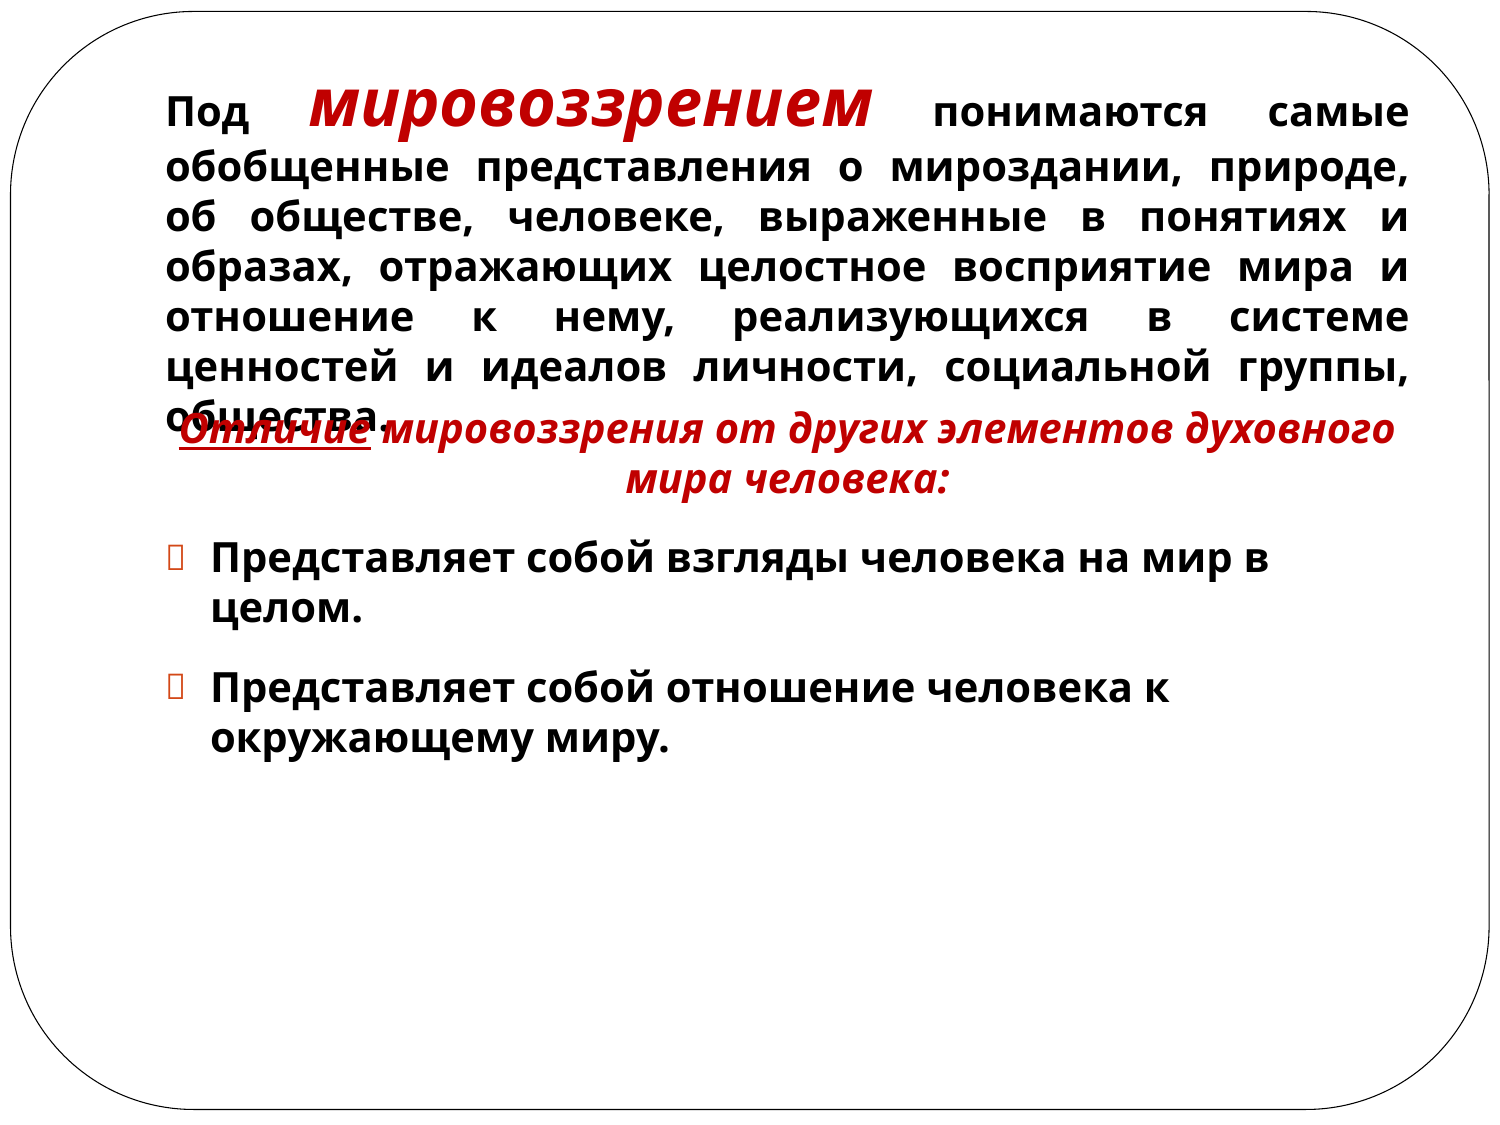

# Под мировоззрением понимаются самые обобщенные представления о мироздании, природе, об обществе, человеке, выраженные в понятиях и образах, отражающих целостное восприятие мира и отношение к нему, реализующихся в системе ценностей и идеалов личности, социальной группы, общества.
Отличие мировоззрения от других элементов духовного мира человека:
Представляет собой взгляды человека на мир в целом.
Представляет собой отношение человека к окружающему миру.